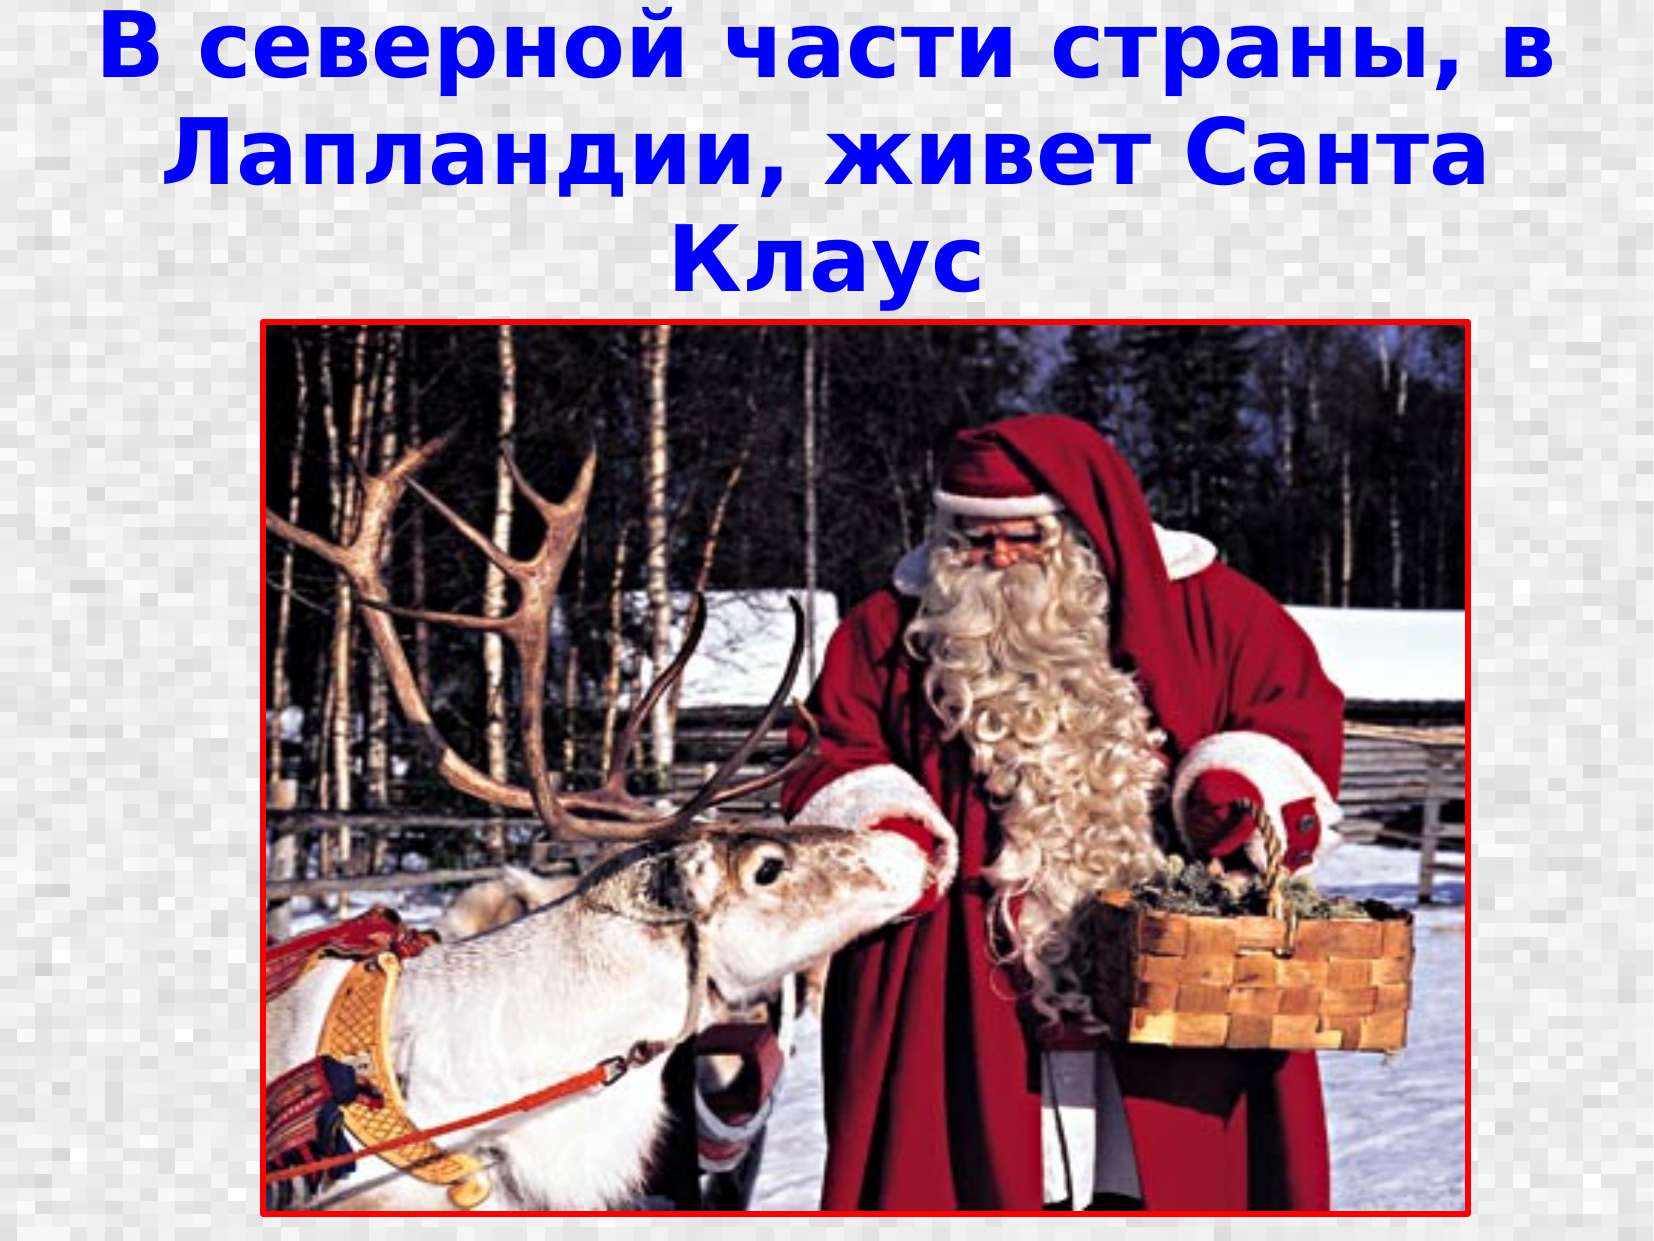

# В северной части страны, в Лапландии, живет Санта Клаус